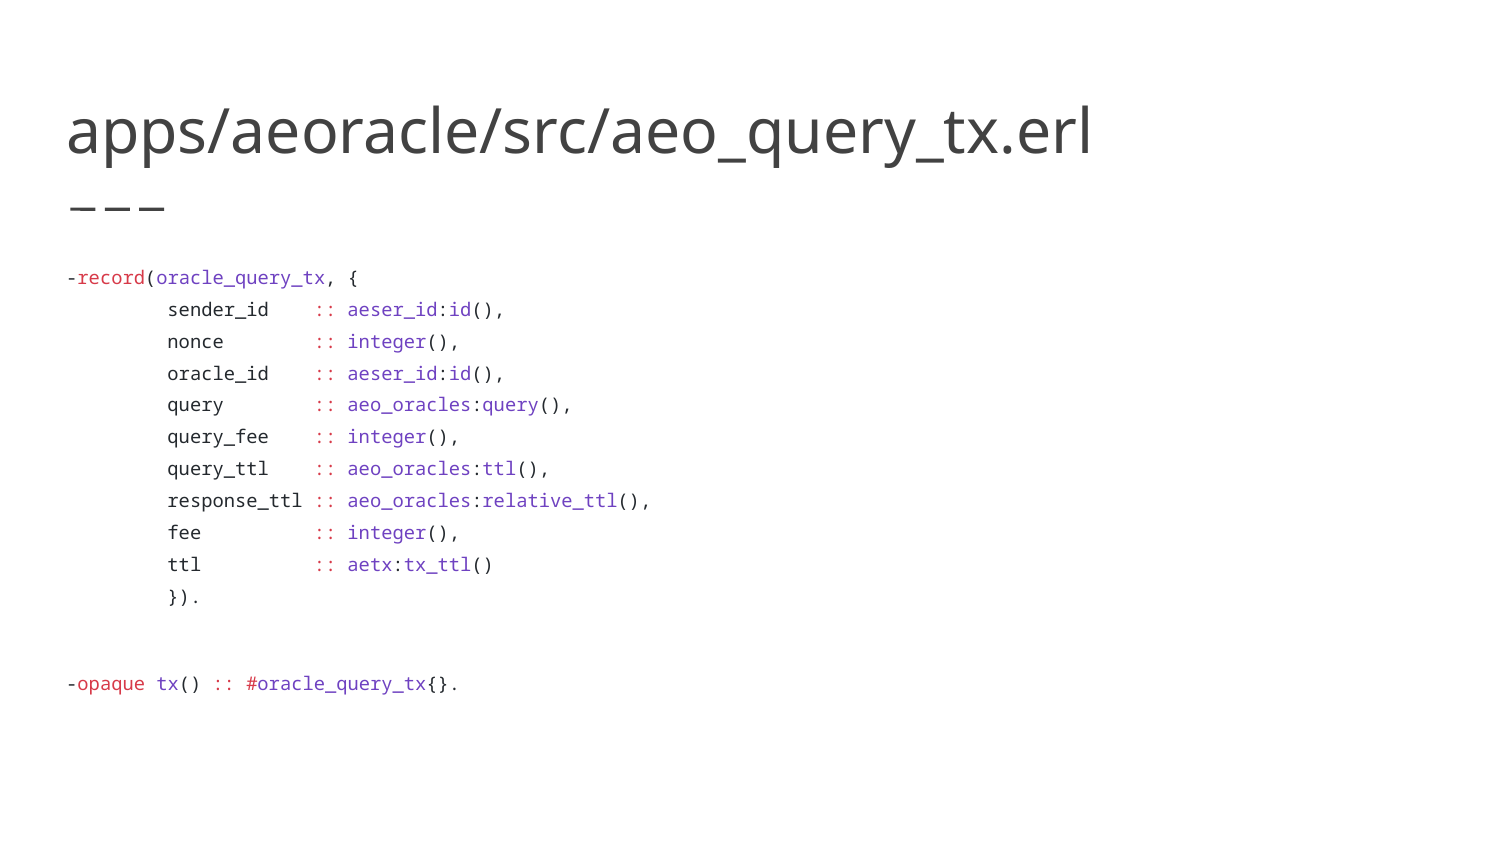

# apps/aeoracle/src/aeo_query_tx.erl
-record(oracle_query_tx, {
 sender_id :: aeser_id:id(),
 nonce :: integer(),
 oracle_id :: aeser_id:id(),
 query :: aeo_oracles:query(),
 query_fee :: integer(),
 query_ttl :: aeo_oracles:ttl(),
 response_ttl :: aeo_oracles:relative_ttl(),
 fee :: integer(),
 ttl :: aetx:tx_ttl()
 }).
-opaque tx() :: #oracle_query_tx{}.